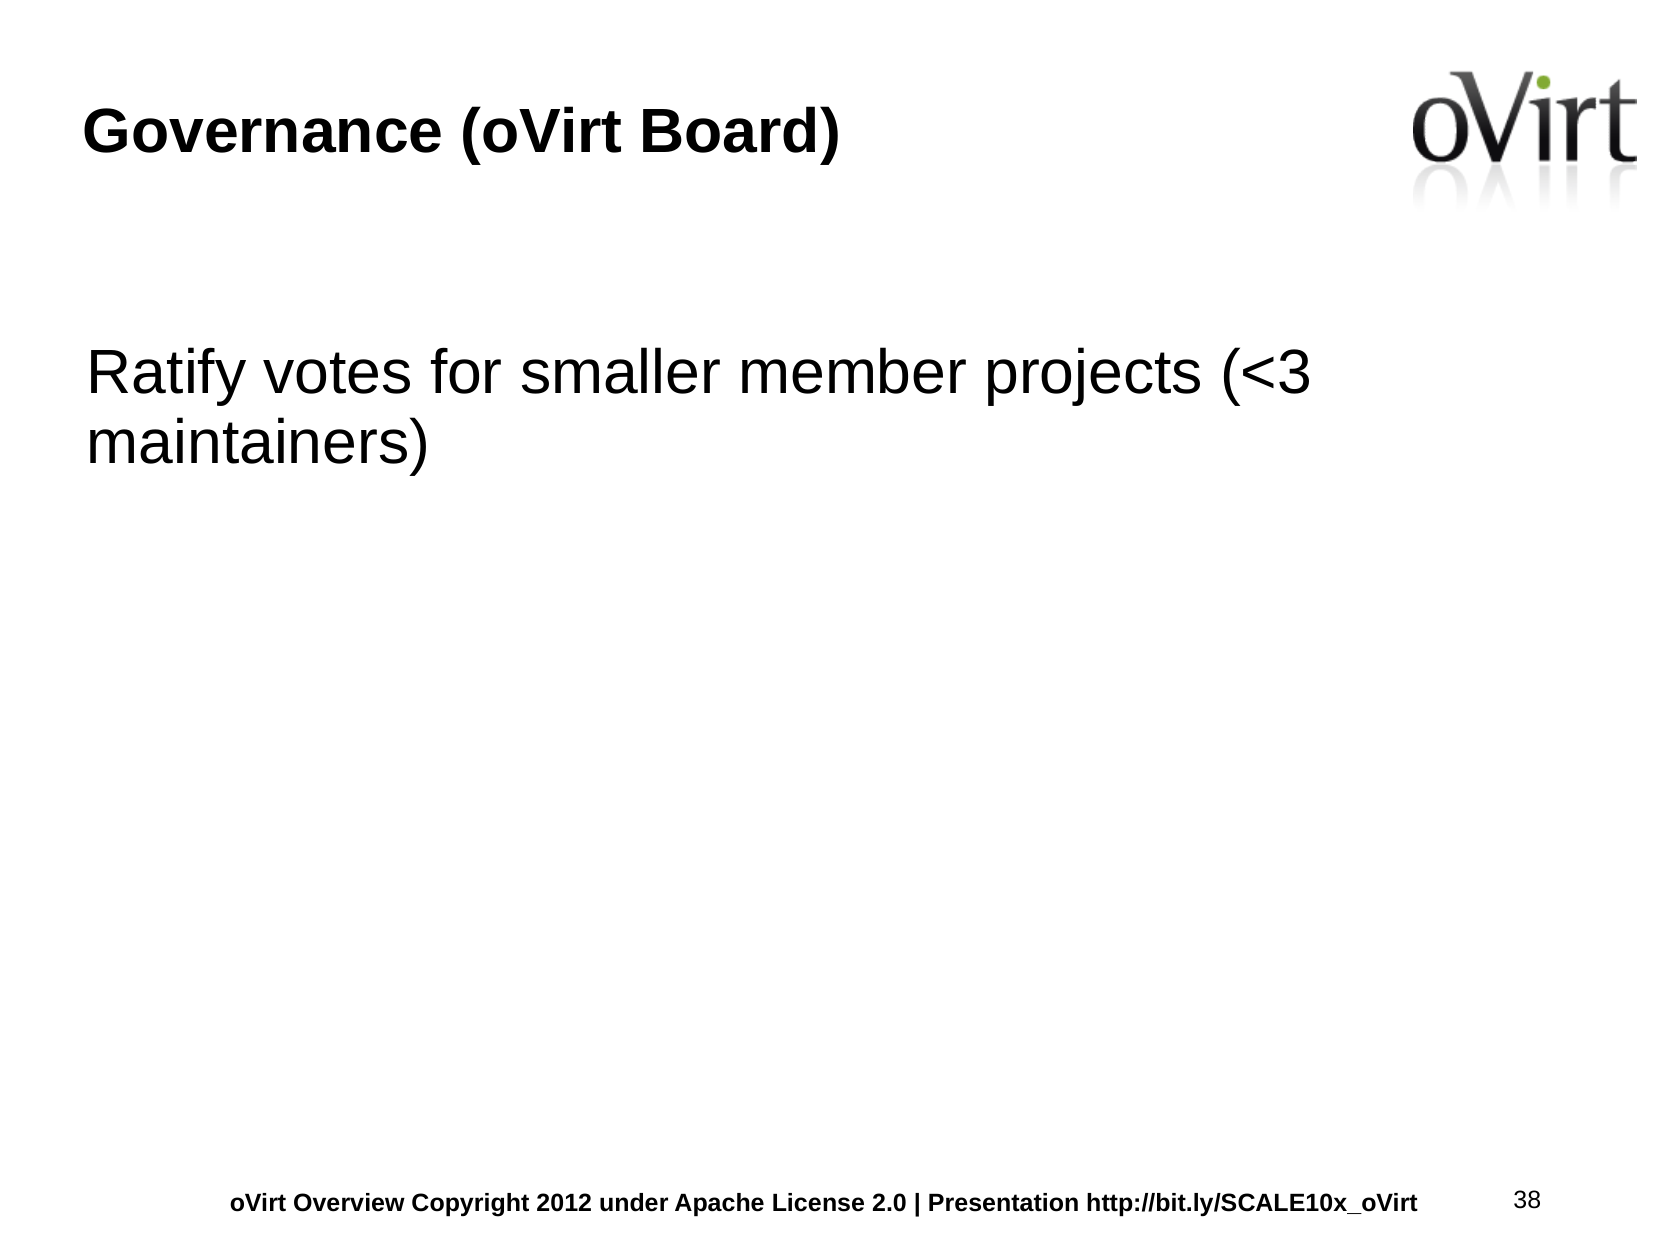

# Governance (oVirt Board)
Ratify votes for smaller member projects (<3 maintainers)